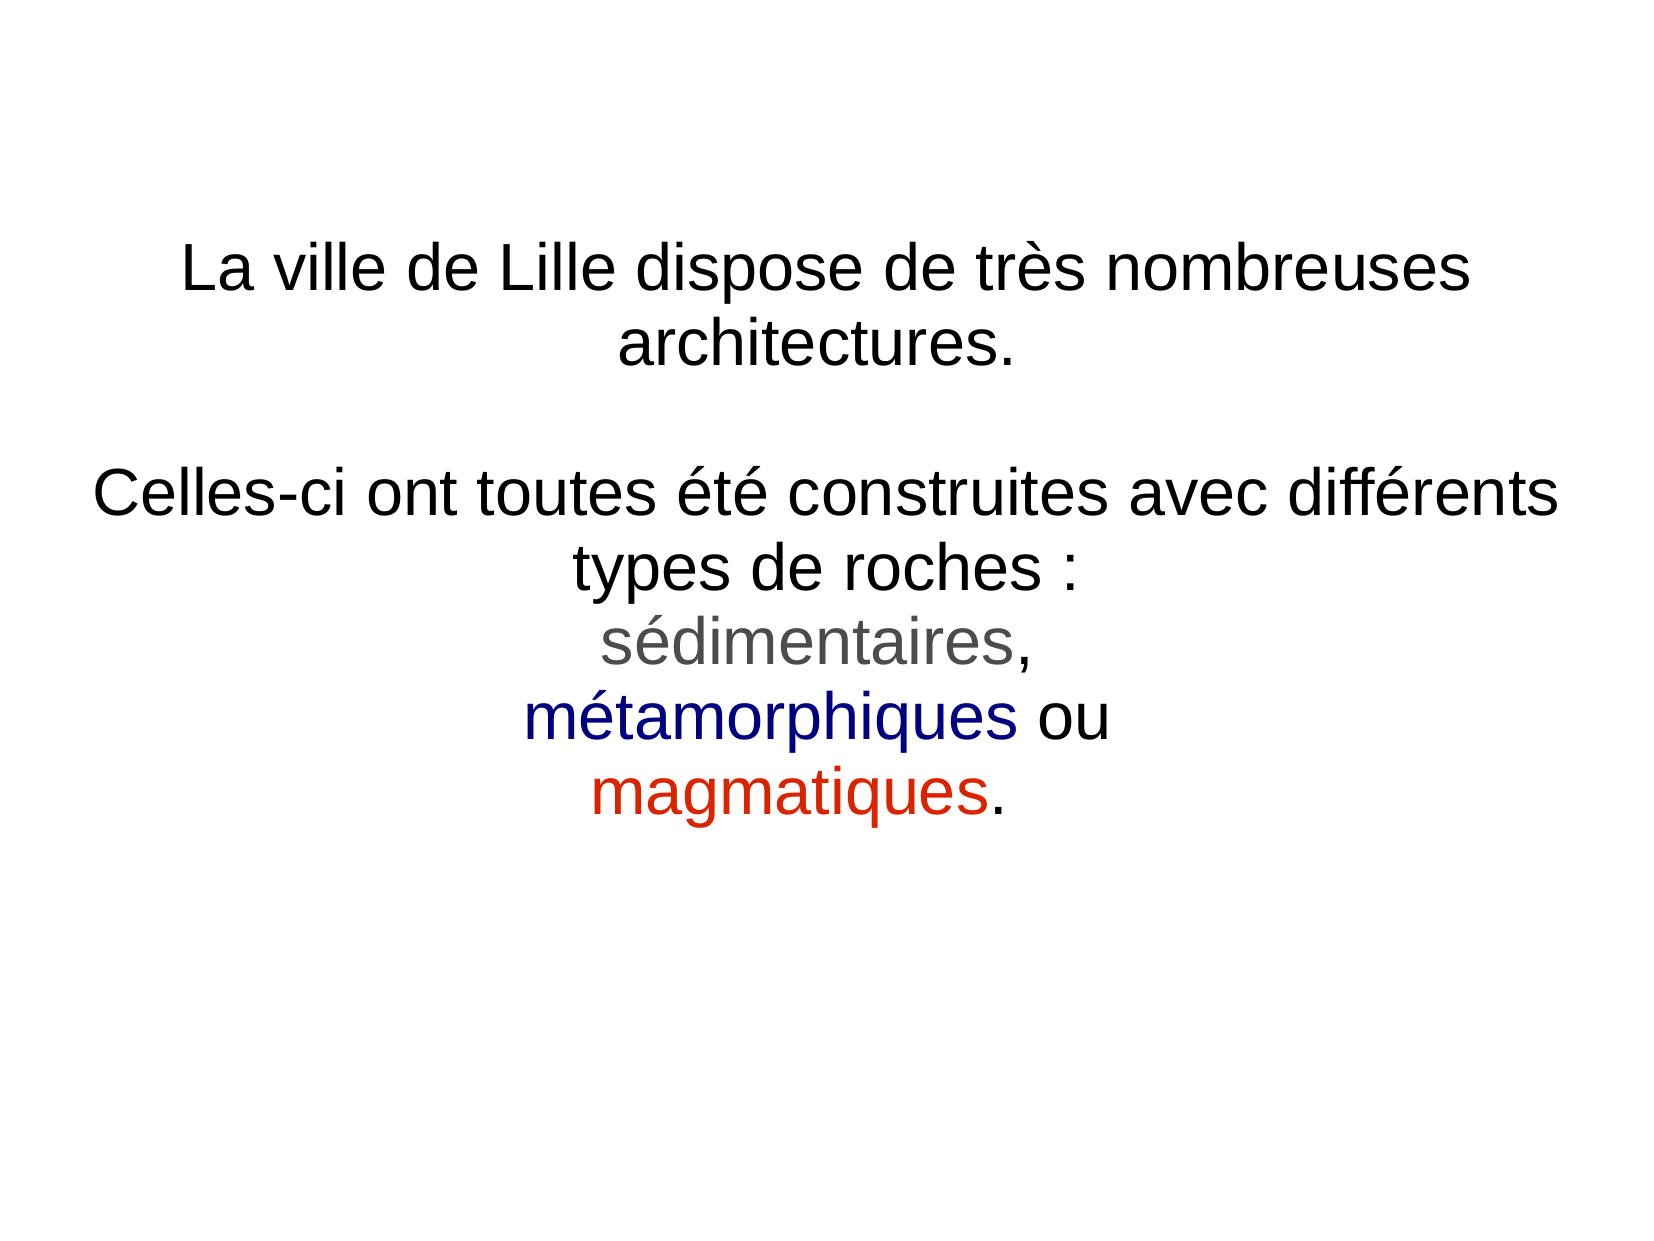

# La ville de Lille dispose de très nombreuses architectures.
Celles-ci ont toutes été construites avec différents types de roches :
sédimentaires,
métamorphiques ou
magmatiques.